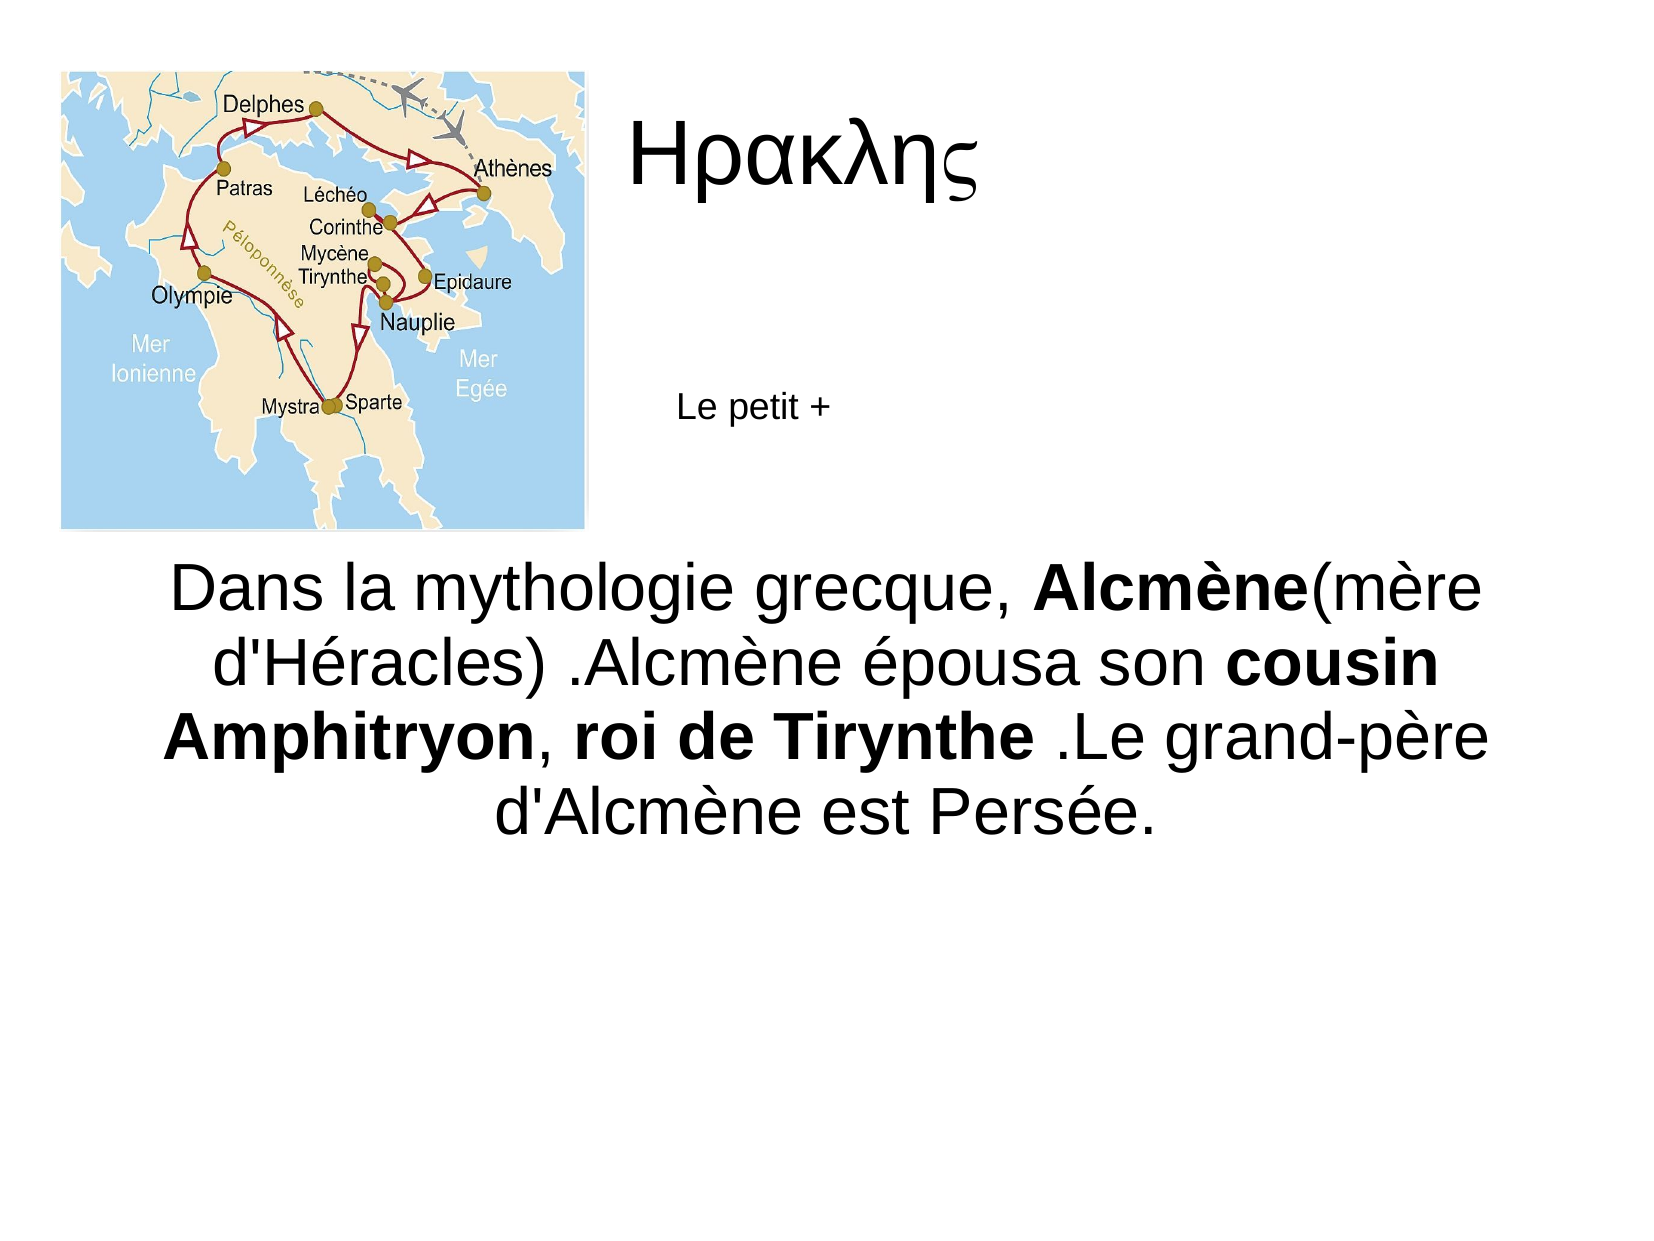

# Ηρακλη
Dans la mythologie grecque, Alcmène(mère d'Héracles) .Alcmène épousa son cousin Amphitryon, roi de Tirynthe .Le grand-père d'Alcmène est Persée.
Le petit +